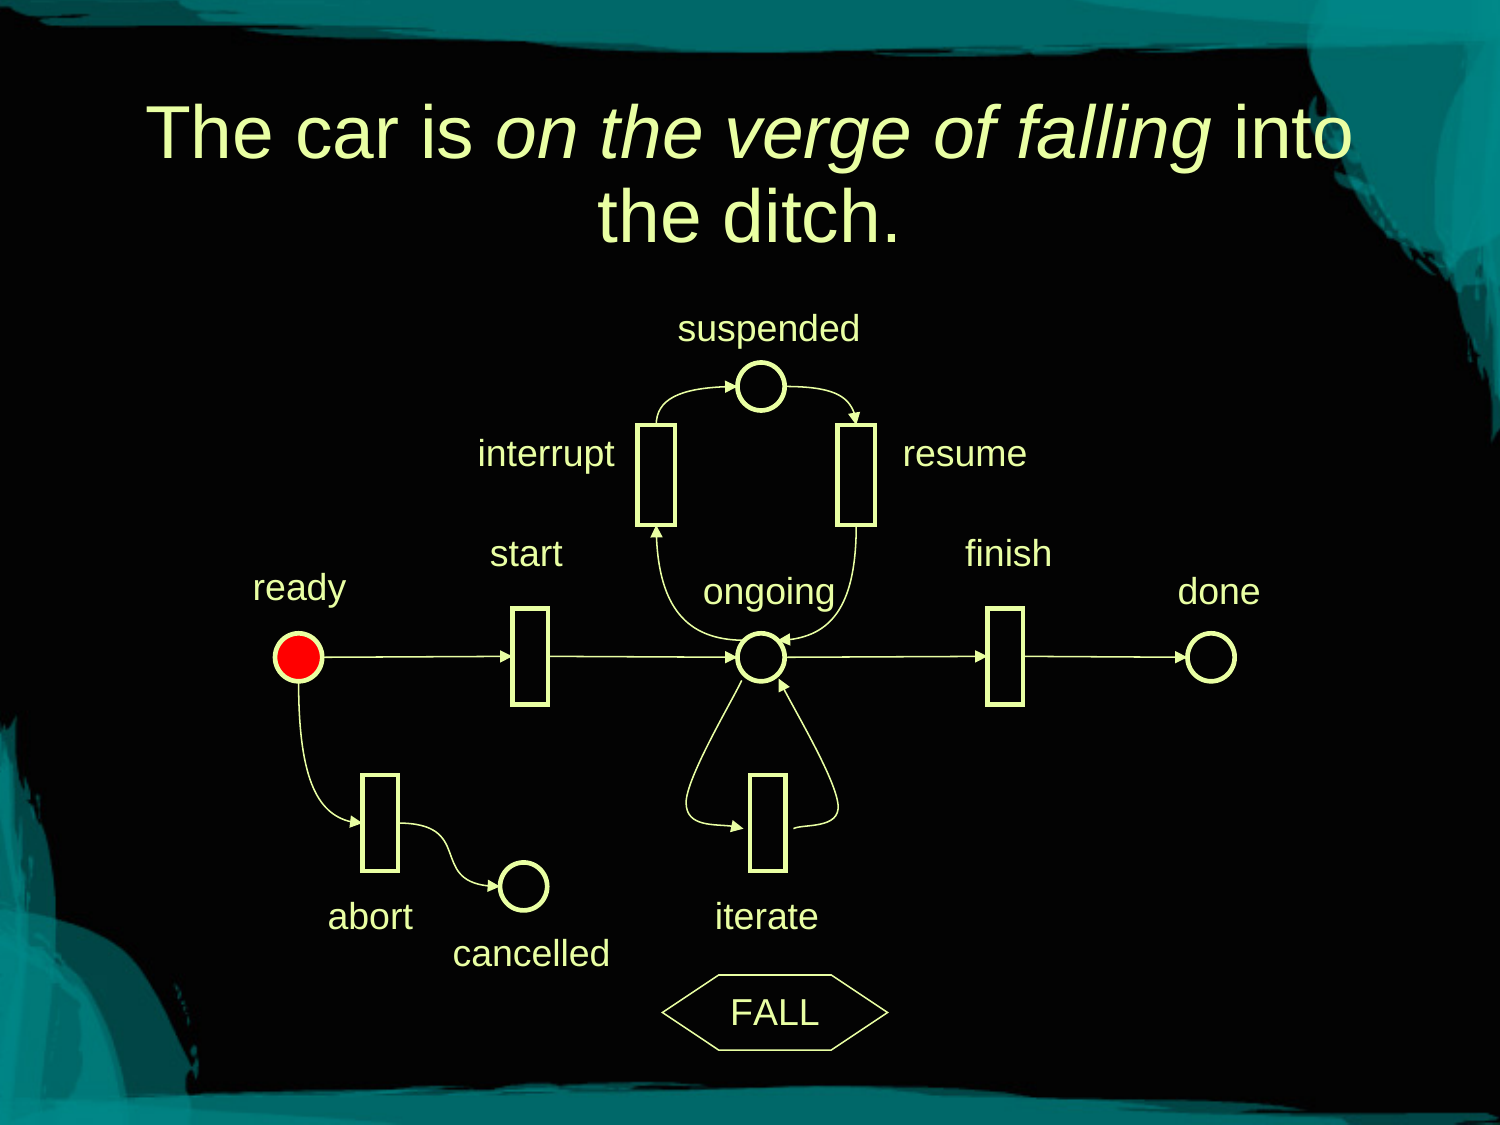

# The car is on the verge of falling into the ditch.
suspended
interrupt
resume
start
finish
ready
ongoing
done
abort
iterate
cancelled
FALL